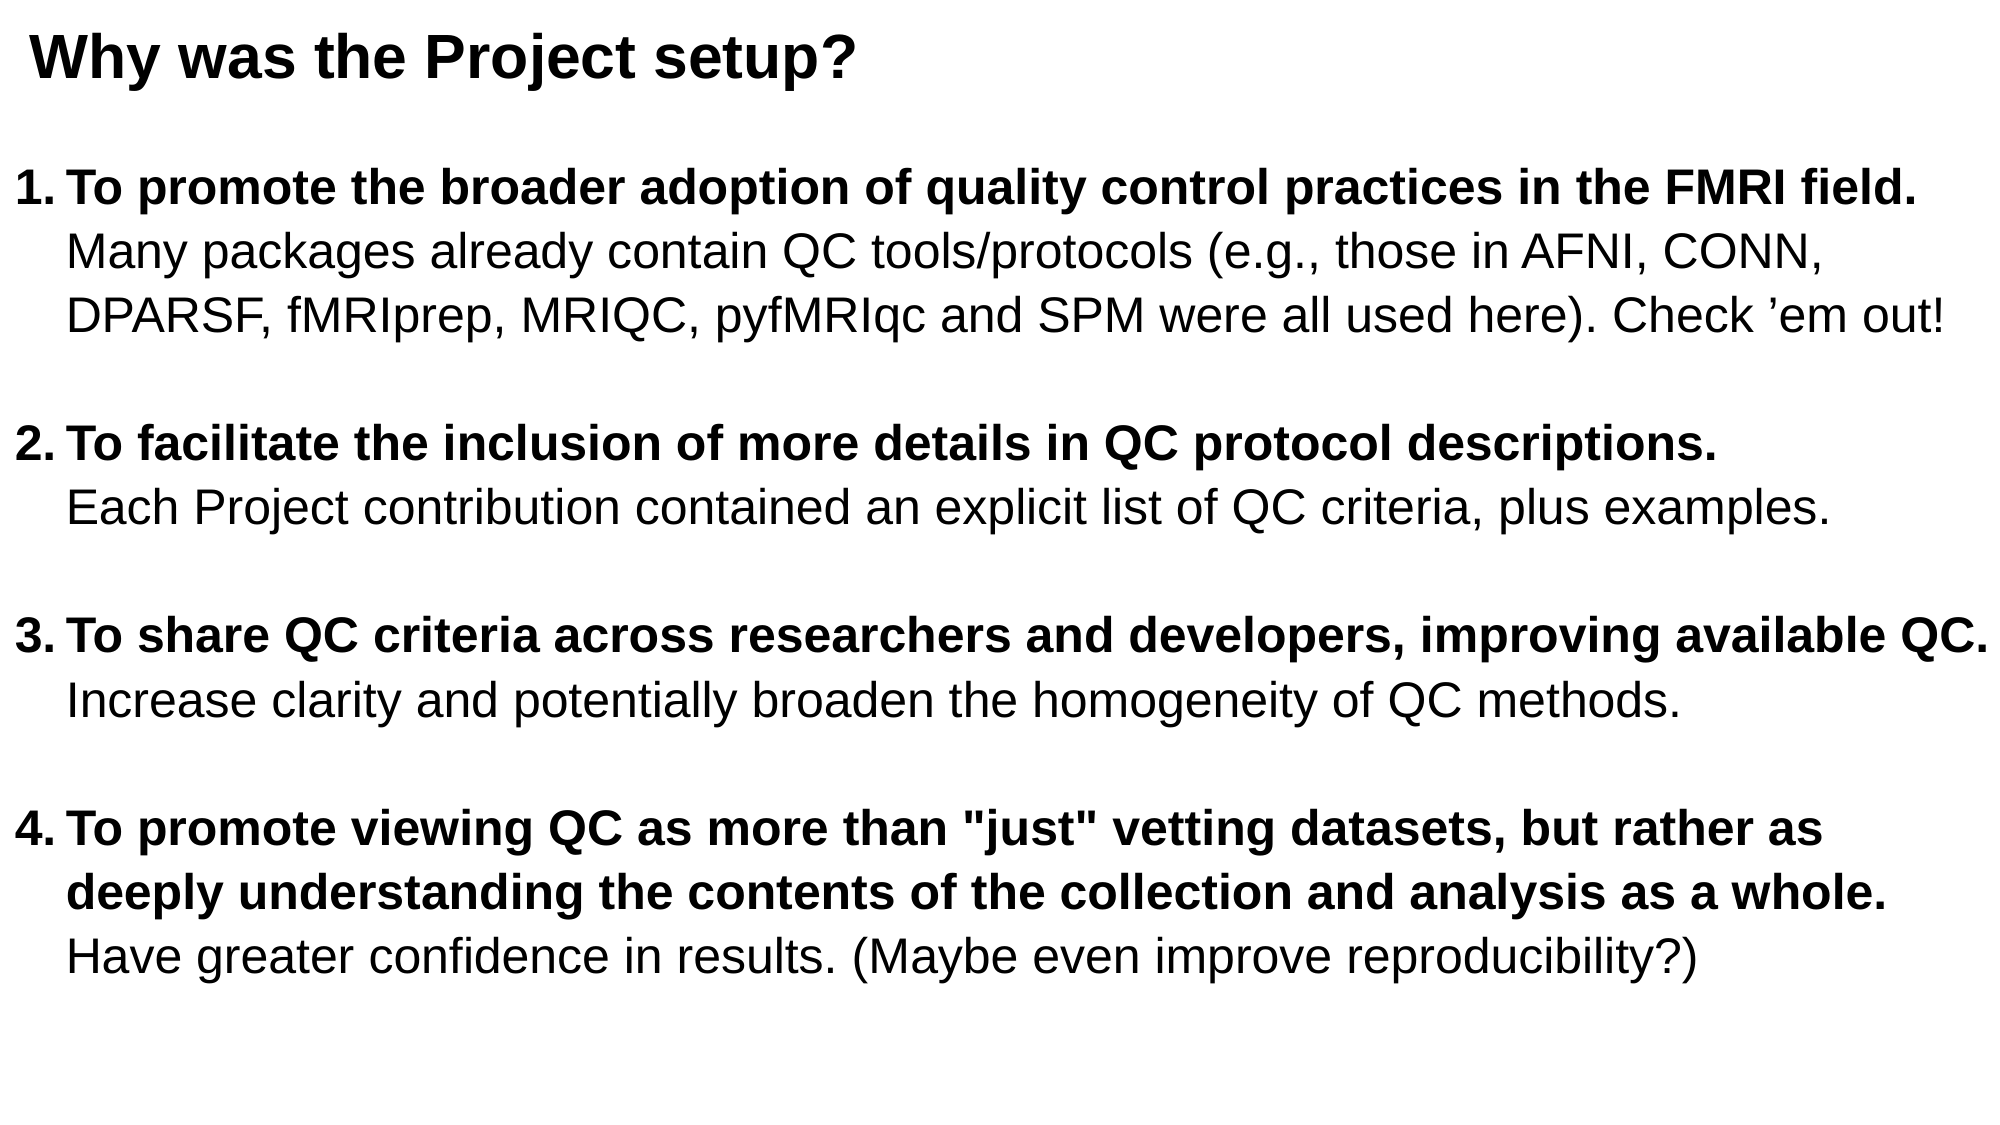

Why was the Project setup?
To promote the broader adoption of quality control practices in the FMRI field.
Many packages already contain QC tools/protocols (e.g., those in AFNI, CONN,
DPARSF, fMRIprep, MRIQC, pyfMRIqc and SPM were all used here). Check ’em out!
To facilitate the inclusion of more details in QC protocol descriptions.
Each Project contribution contained an explicit list of QC criteria, plus examples.
To share QC criteria across researchers and developers, improving available QC.
Increase clarity and potentially broaden the homogeneity of QC methods.
To promote viewing QC as more than "just" vetting datasets, but rather as
deeply understanding the contents of the collection and analysis as a whole.
Have greater confidence in results. (Maybe even improve reproducibility?)